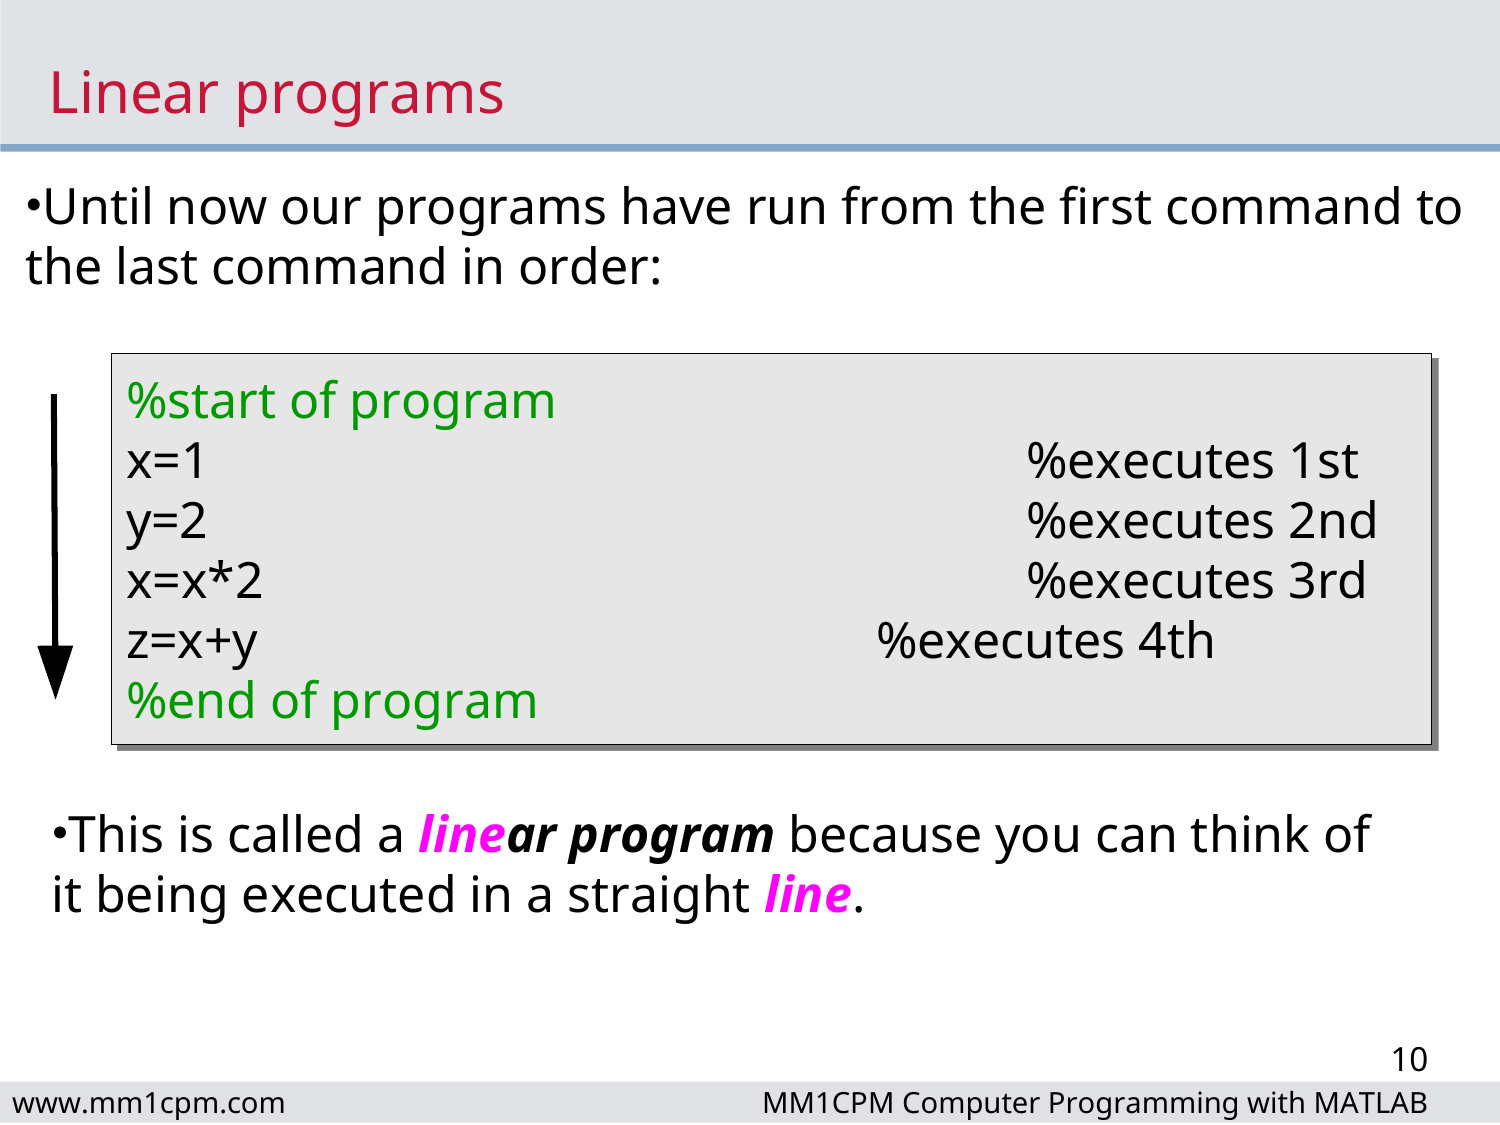

# Linear programs
Until now our programs have run from the first command to the last command in order:
%start of program
x=1						%executes 1st
y=2						%executes 2nd
x=x*2 					%executes 3rd
z=x+y					%executes 4th
%end of program
This is called a linear program because you can think of it being executed in a straight line.